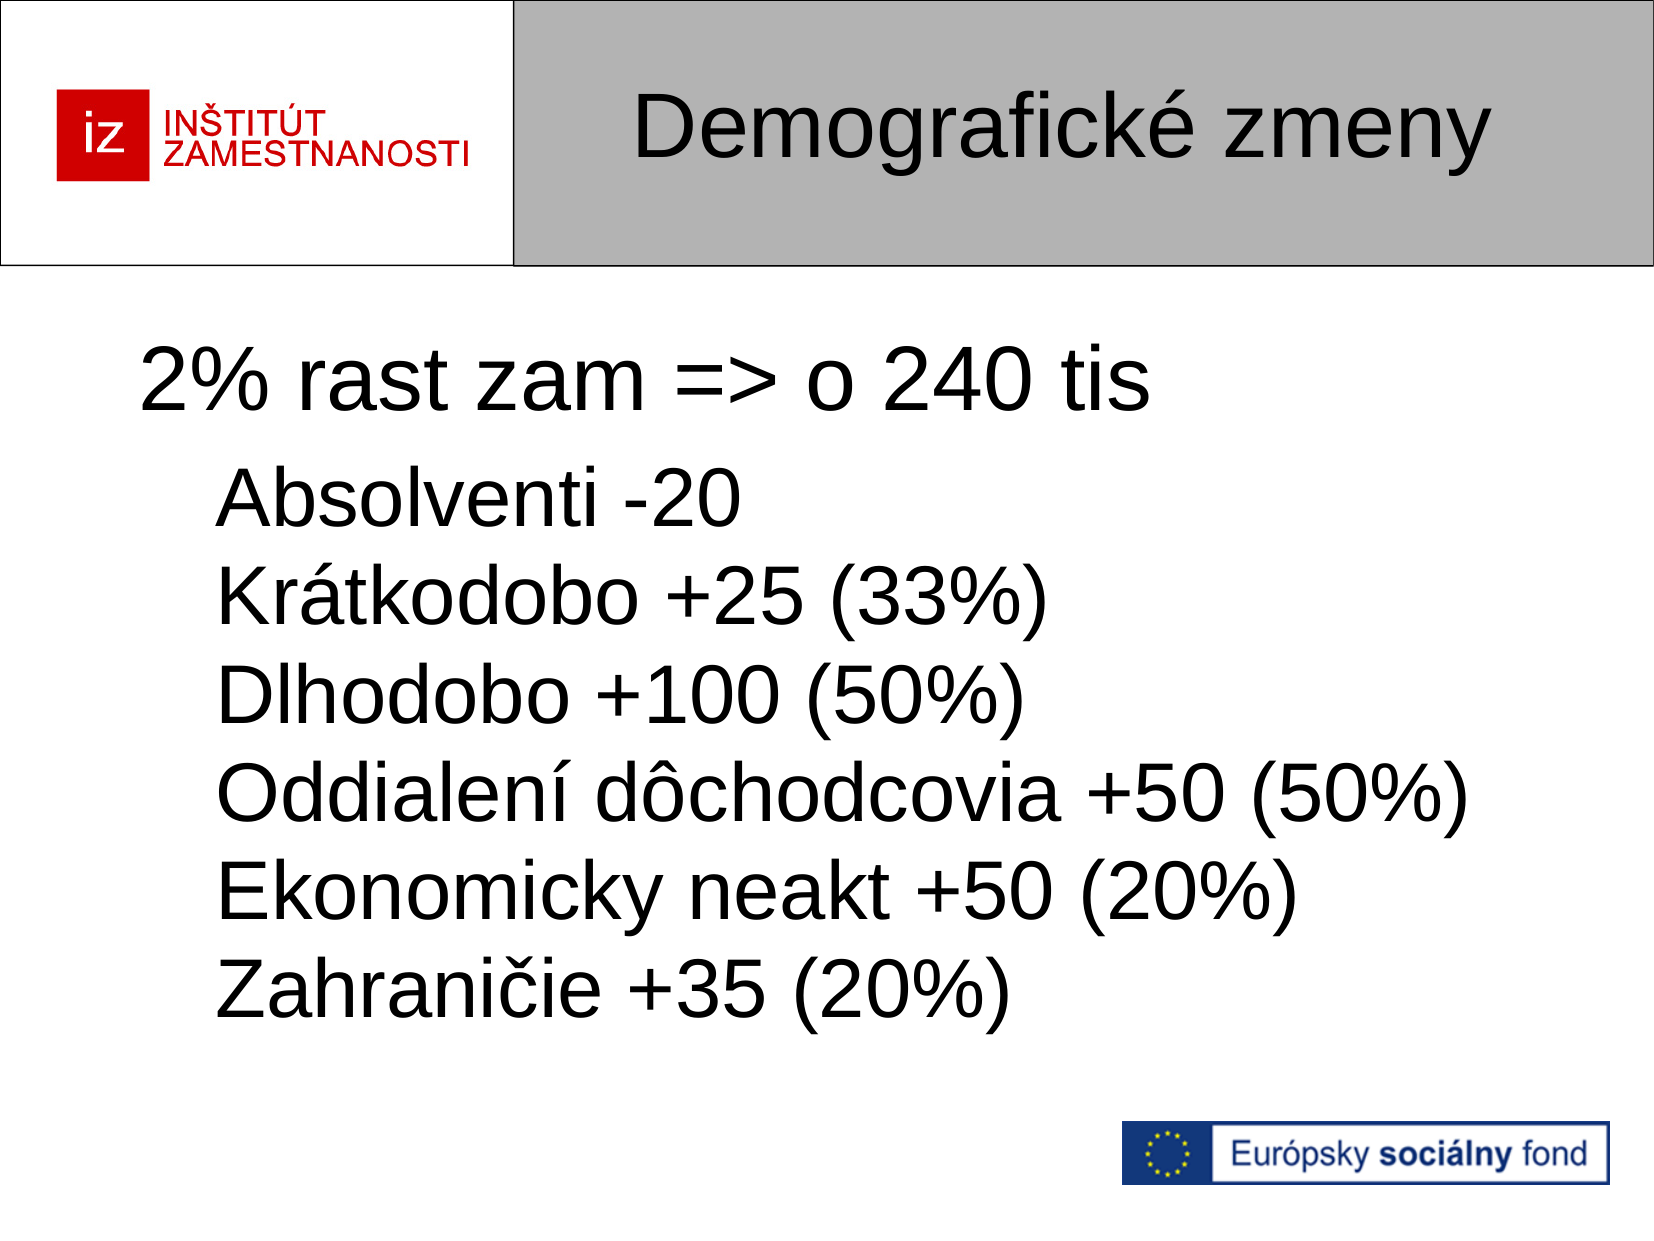

# Demografické zmeny
2% rast zam => o 240 tis
Absolventi -20
Krátkodobo +25 (33%)
Dlhodobo +100 (50%)
Oddialení dôchodcovia +50 (50%)
Ekonomicky neakt +50 (20%)
Zahraničie +35 (20%)